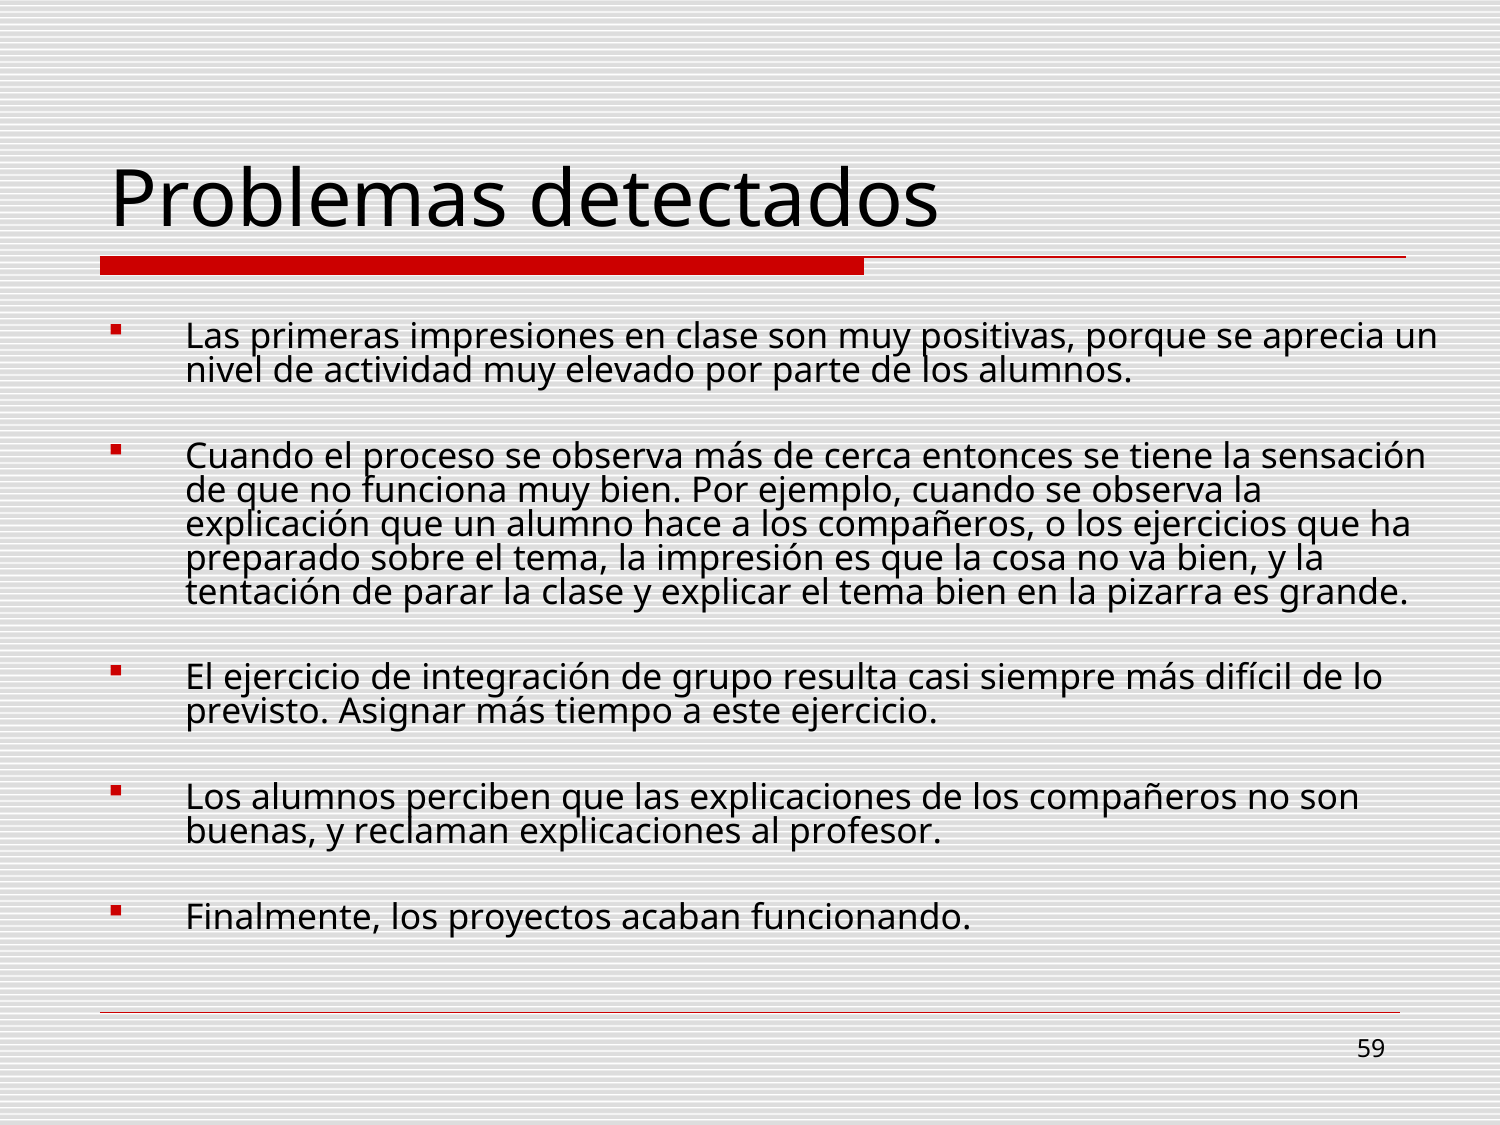

# Problemas detectados
Las primeras impresiones en clase son muy positivas, porque se aprecia un nivel de actividad muy elevado por parte de los alumnos.
Cuando el proceso se observa más de cerca entonces se tiene la sensación de que no funciona muy bien. Por ejemplo, cuando se observa la explicación que un alumno hace a los compañeros, o los ejercicios que ha preparado sobre el tema, la impresión es que la cosa no va bien, y la tentación de parar la clase y explicar el tema bien en la pizarra es grande.
El ejercicio de integración de grupo resulta casi siempre más difícil de lo previsto. Asignar más tiempo a este ejercicio.
Los alumnos perciben que las explicaciones de los compañeros no son buenas, y reclaman explicaciones al profesor.
Finalmente, los proyectos acaban funcionando.